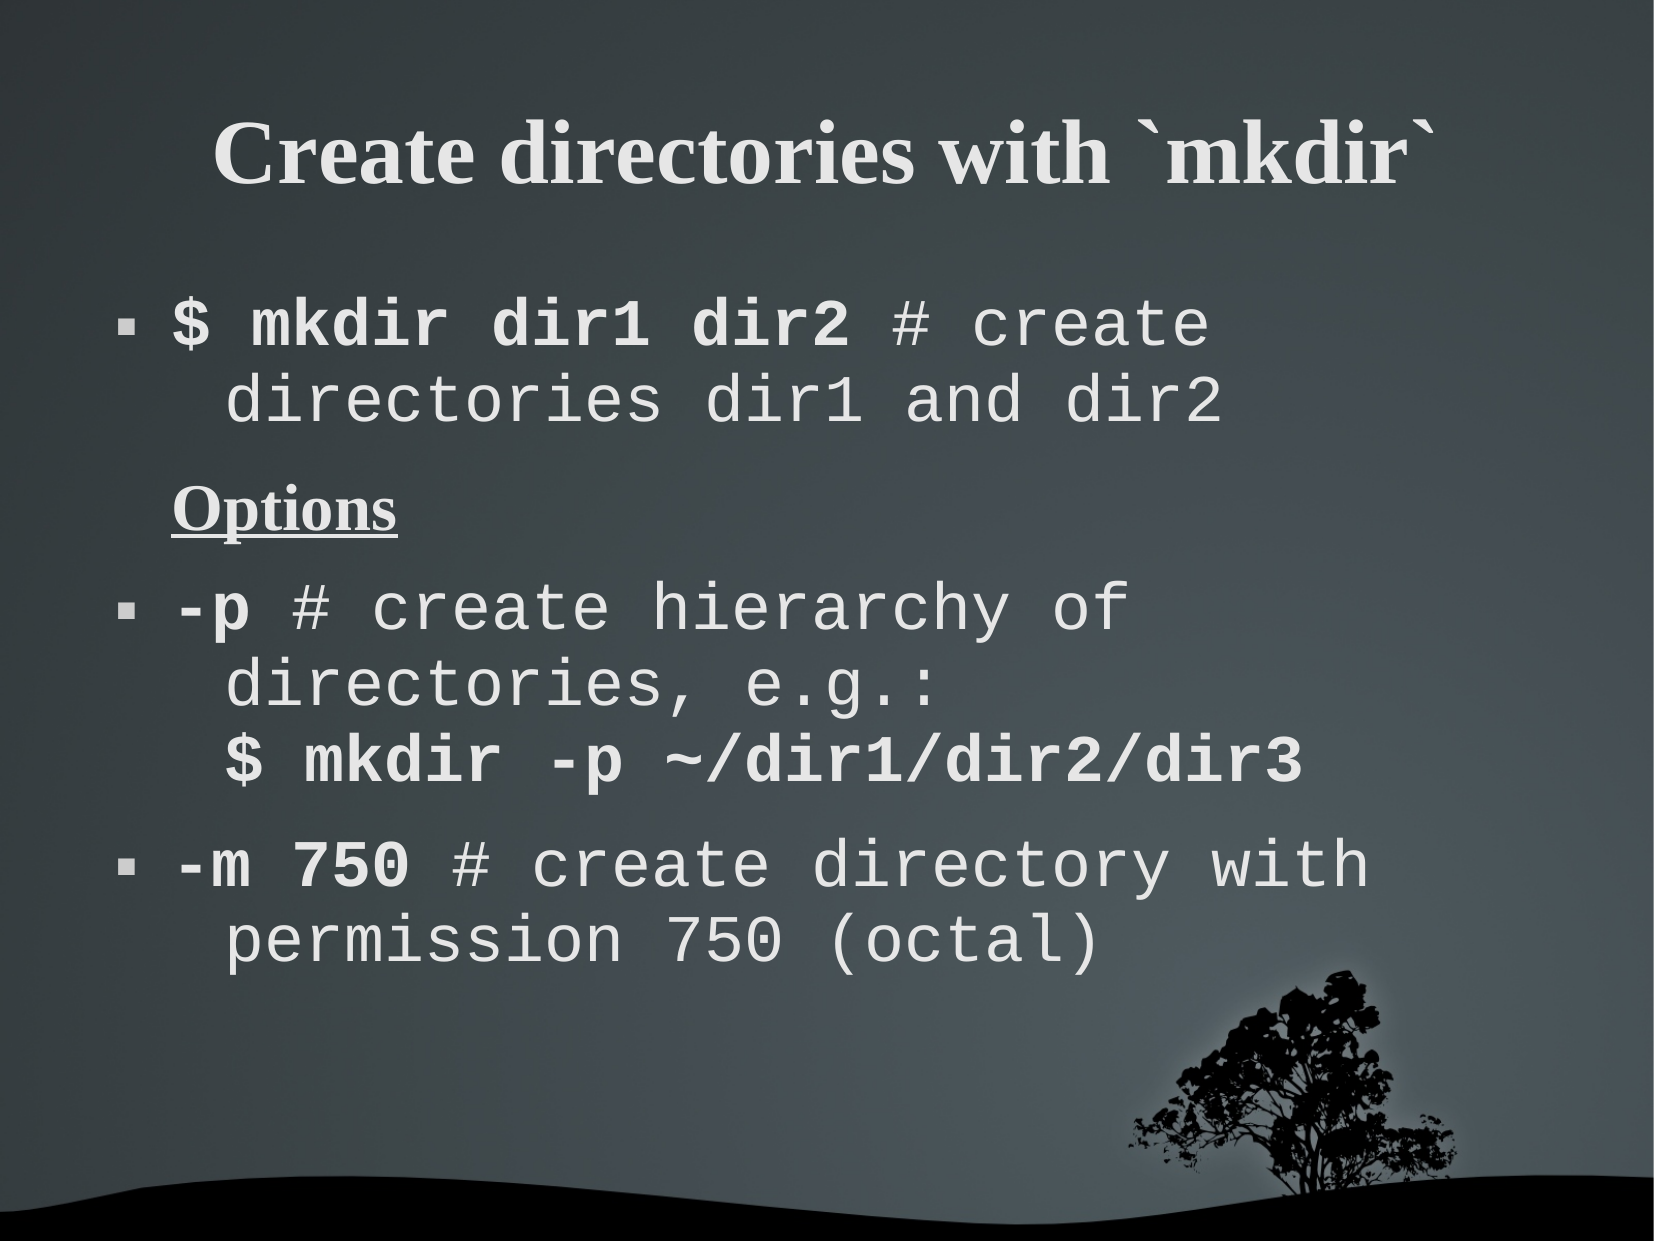

# Create directories with `mkdir`
$ mkdir dir1 dir2 # create directories dir1 and dir2
Options
-p # create hierarchy of directories, e.g.:
$ mkdir -p ~/dir1/dir2/dir3
-m 750 # create directory with permission 750 (octal)